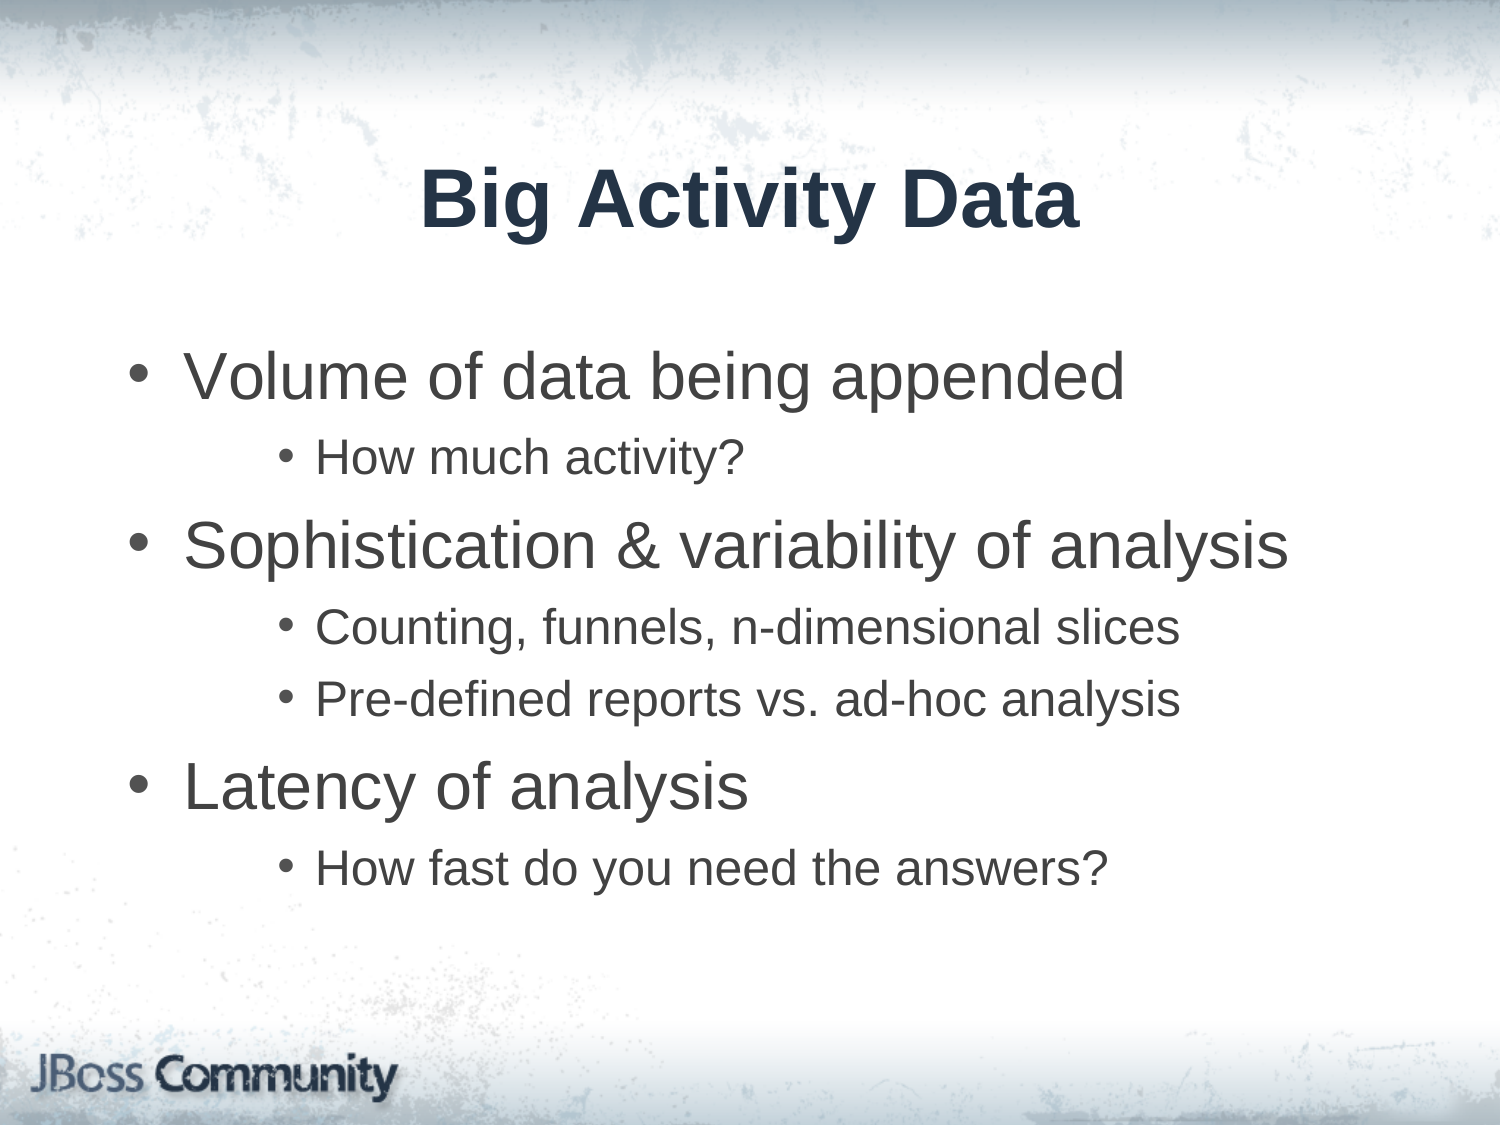

# Big Activity Data
Volume of data being appended
How much activity?
Sophistication & variability of analysis
Counting, funnels, n-dimensional slices
Pre-defined reports vs. ad-hoc analysis
Latency of analysis
How fast do you need the answers?